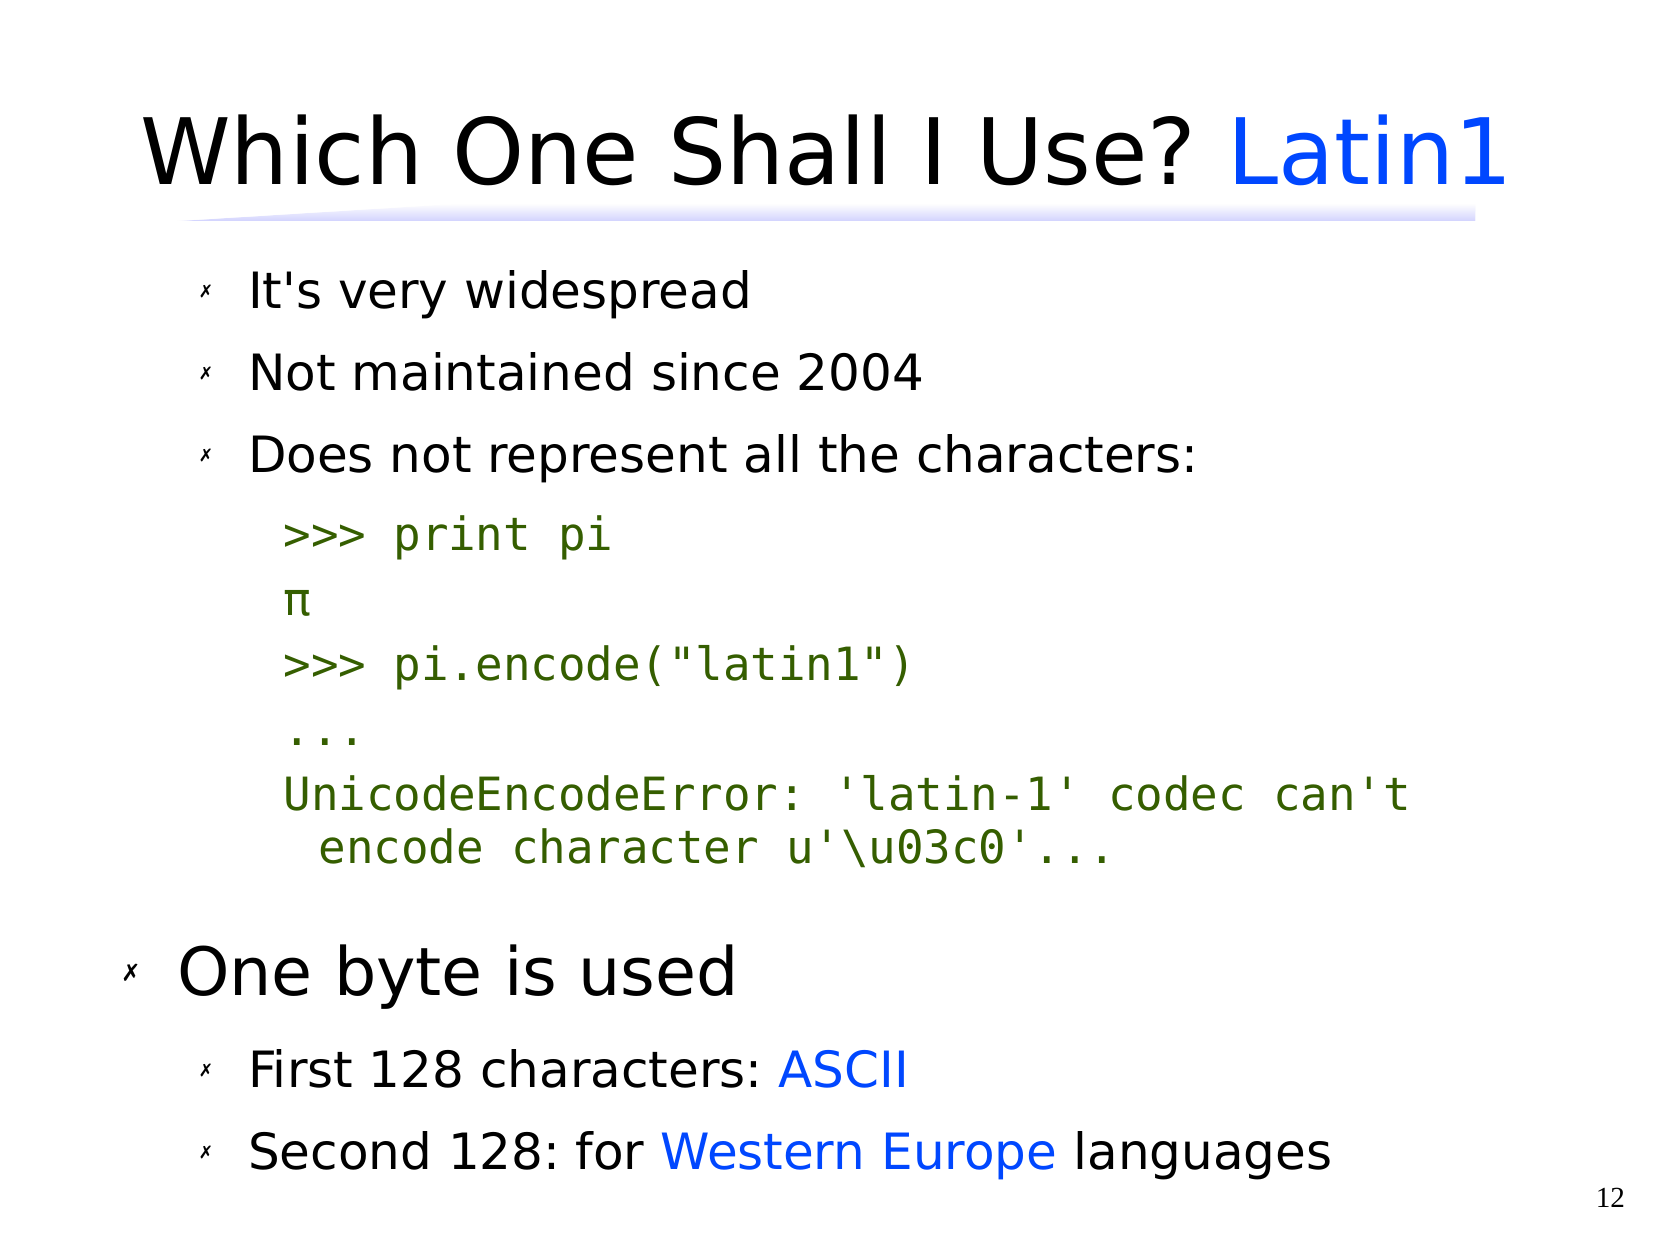

# Which One Shall I Use? Latin1
It's very widespread
Not maintained since 2004
Does not represent all the characters:
>>> print pi
π
>>> pi.encode("latin1")
...
UnicodeEncodeError: 'latin-1' codec can't encode character u'\u03c0'...
One byte is used
First 128 characters: ASCII
Second 128: for Western Europe languages
12